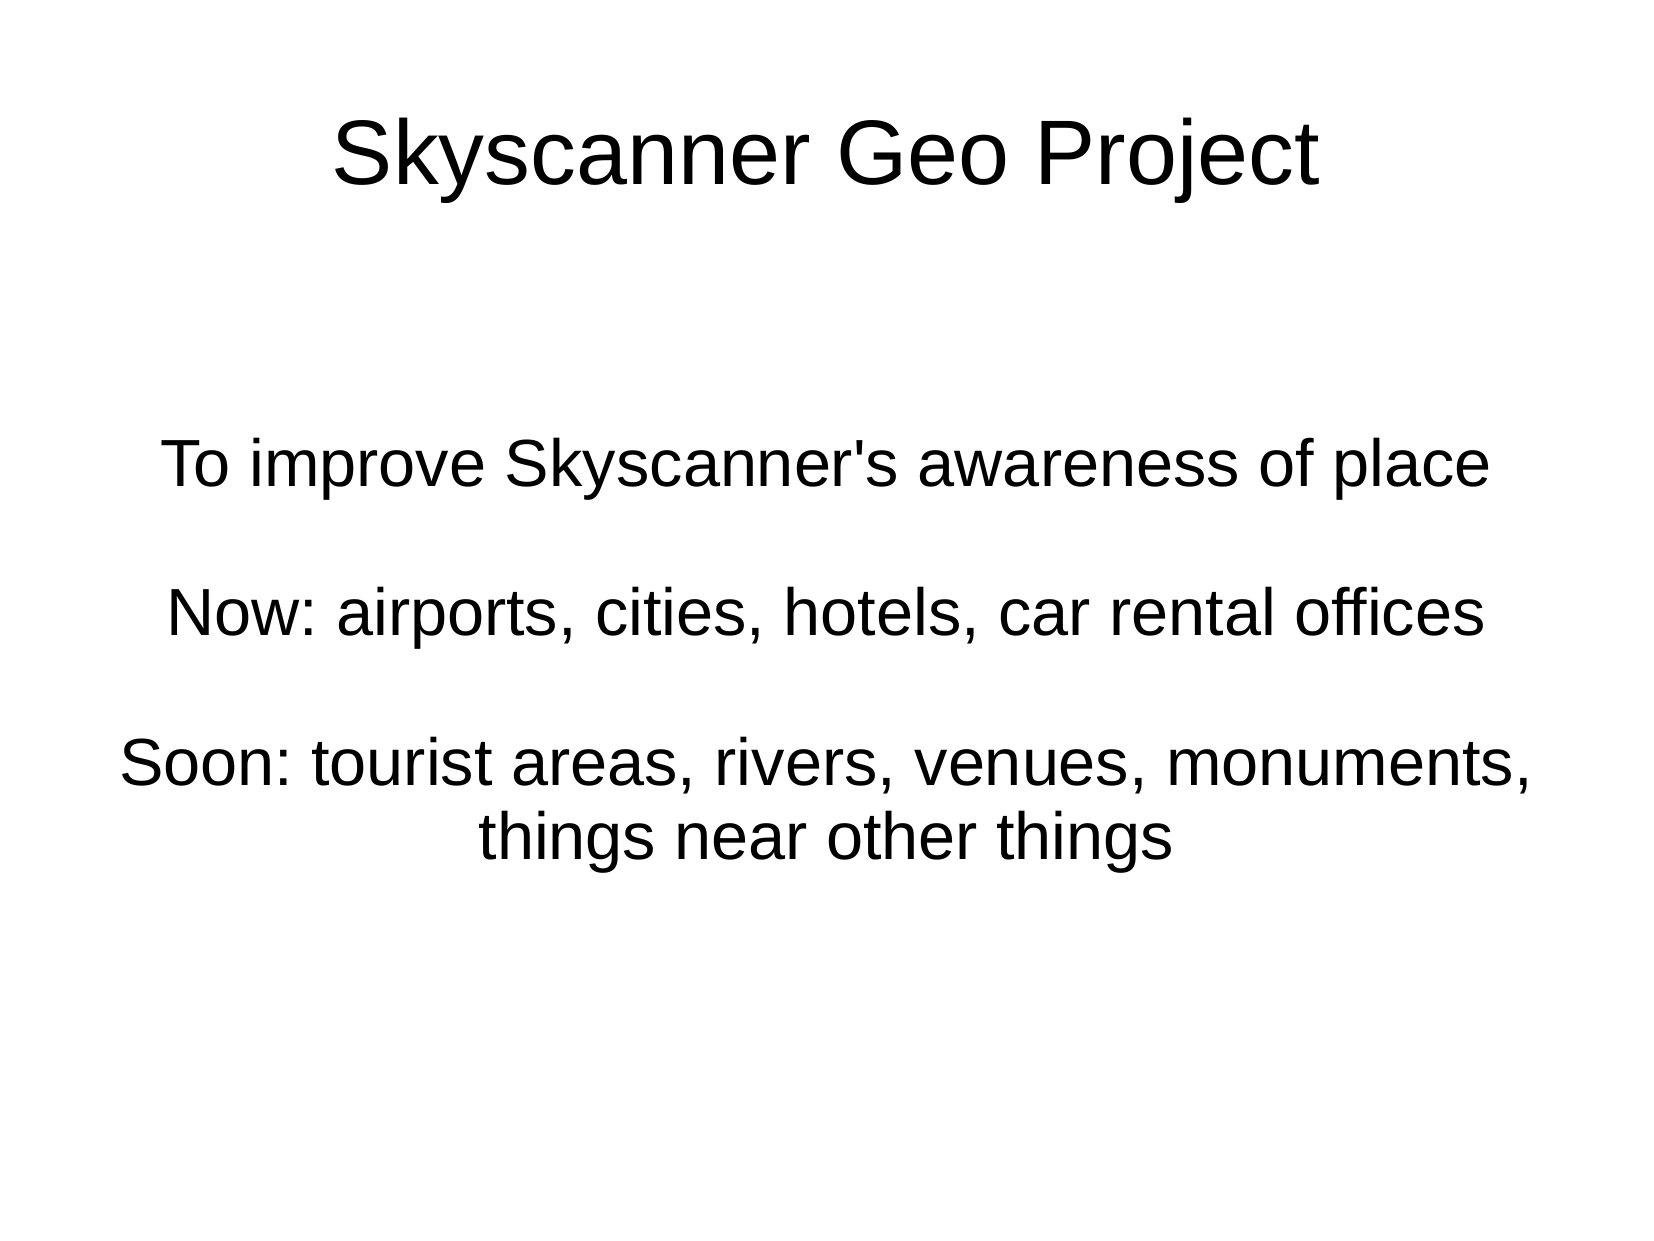

# Skyscanner Geo Project
To improve Skyscanner's awareness of place
Now: airports, cities, hotels, car rental offices
Soon: tourist areas, rivers, venues, monuments, things near other things